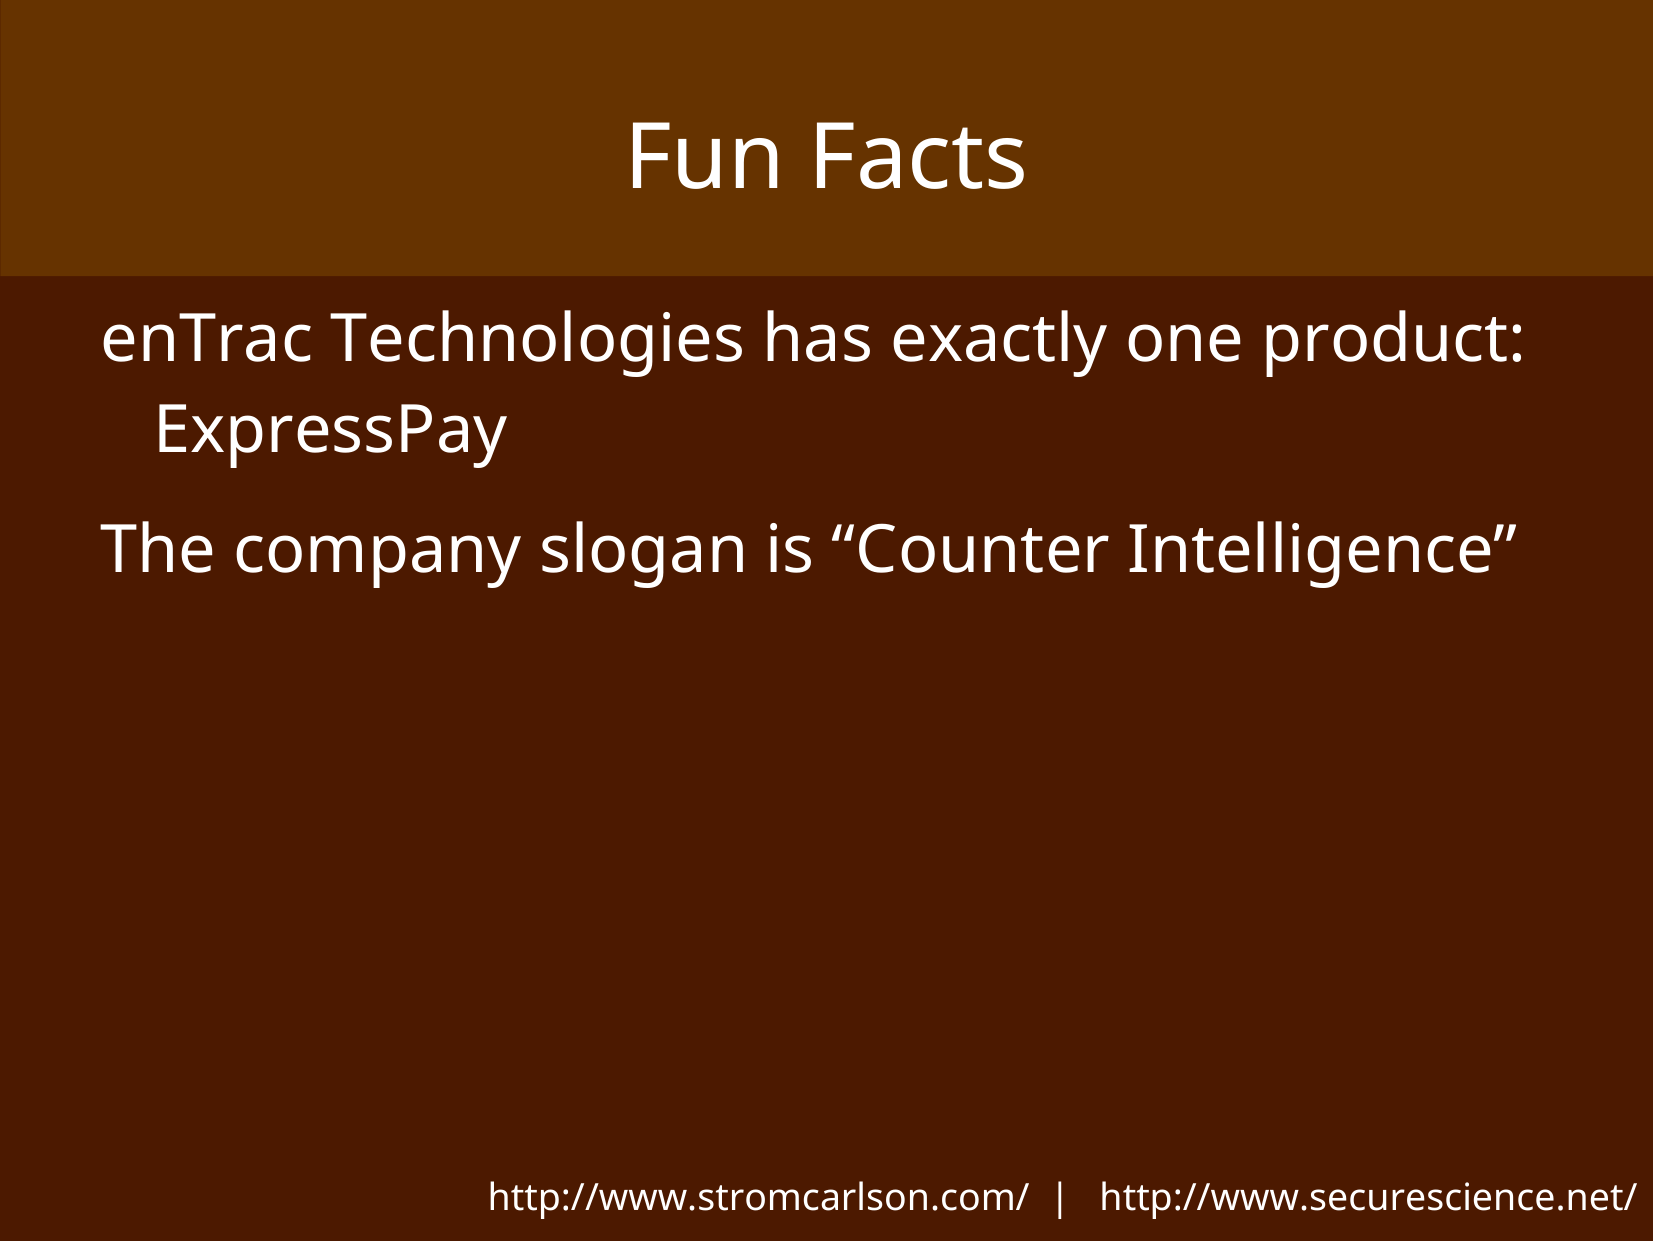

# Fun Facts
enTrac Technologies has exactly one product: ExpressPay
The company slogan is “Counter Intelligence”